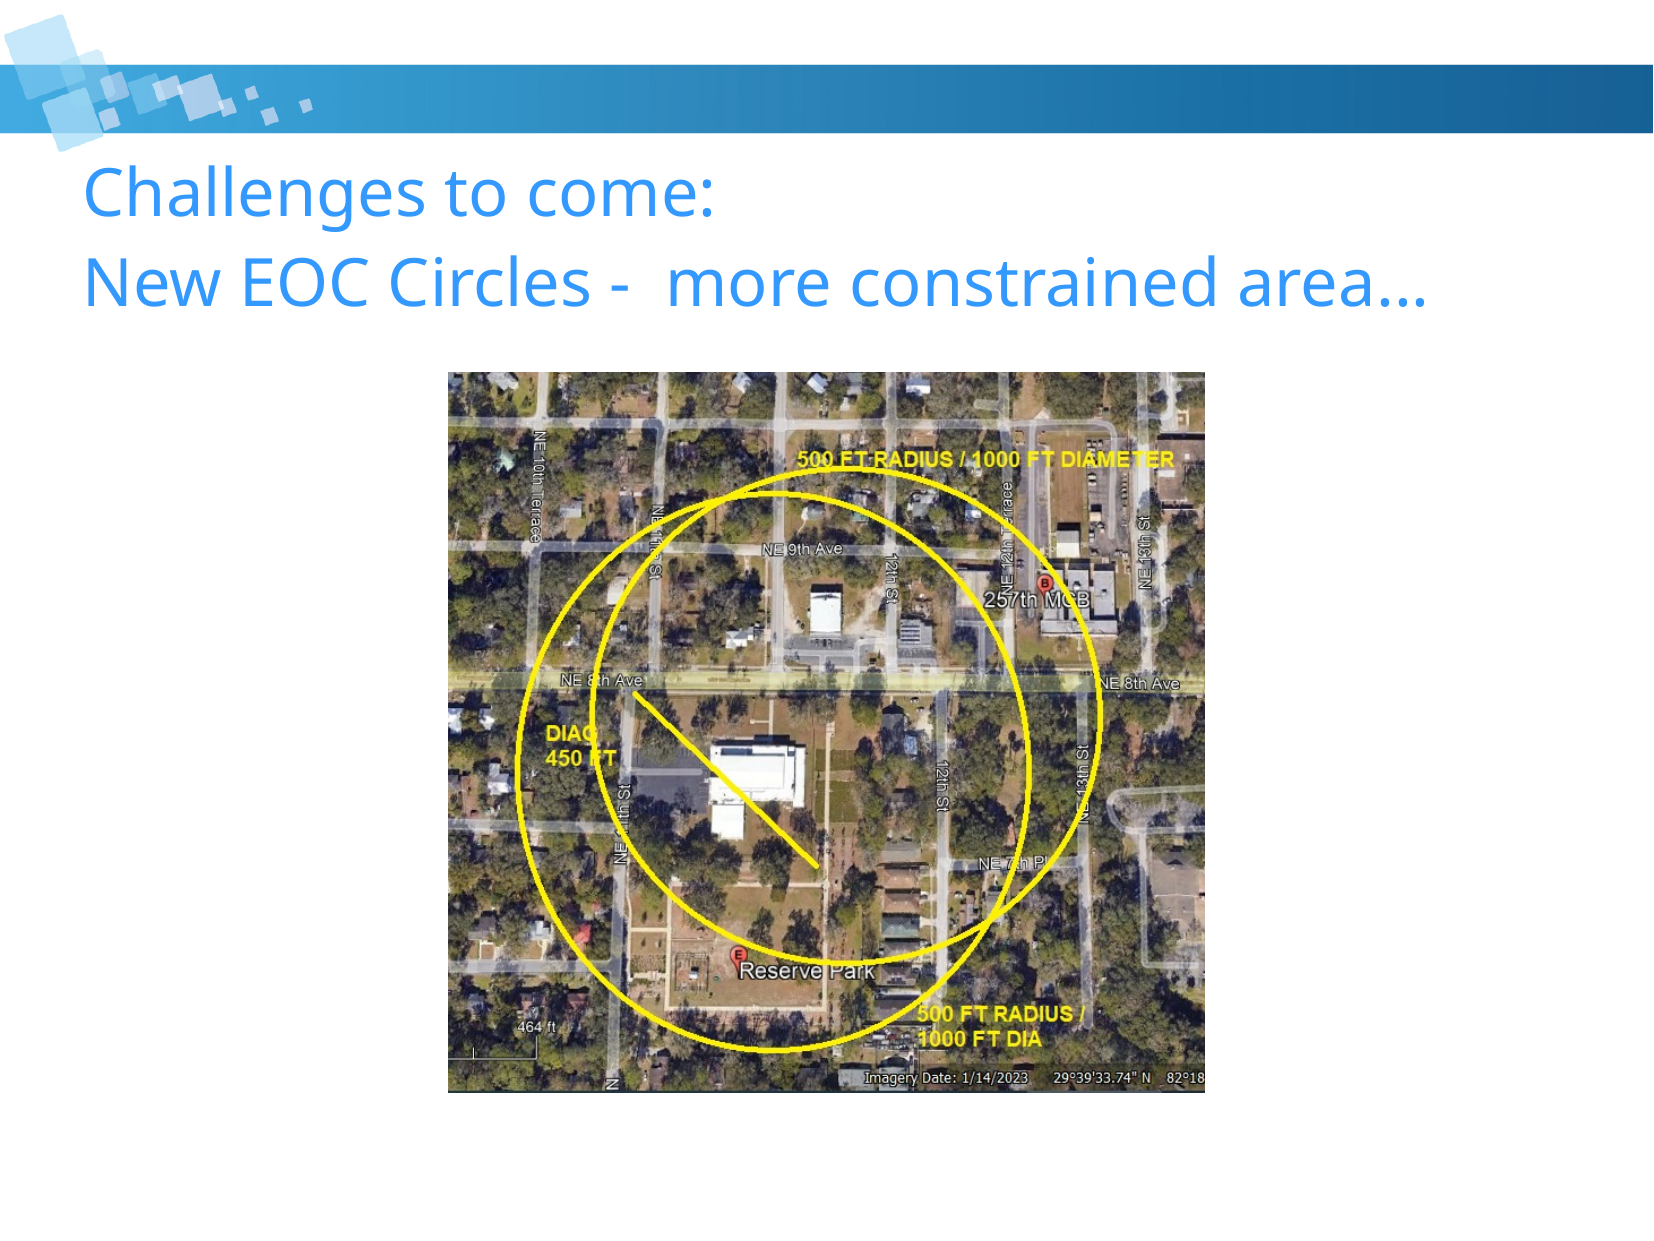

# Challenges to come: New EOC Circles - more constrained area...